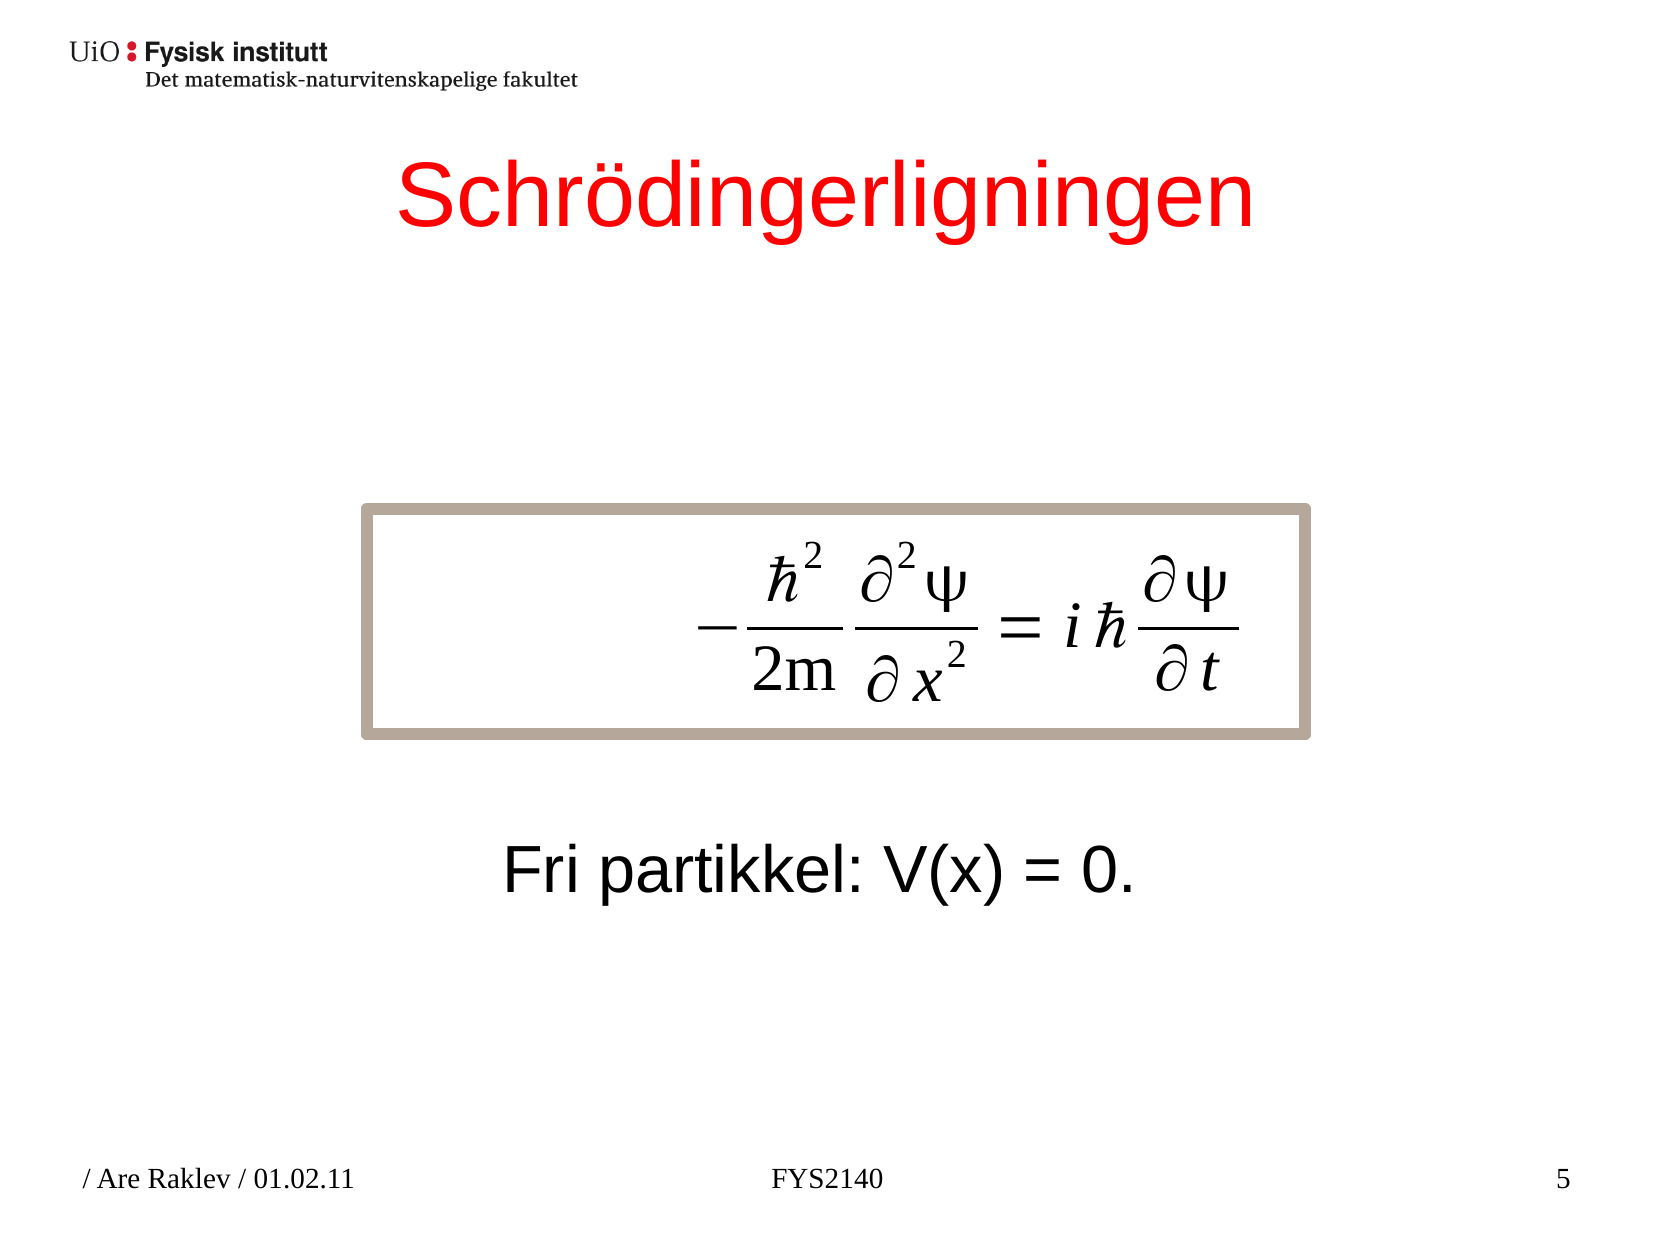

# Schrödingerligningen
Fri partikkel: V(x) = 0.
/ Are Raklev / 01.02.11
FYS2140
5